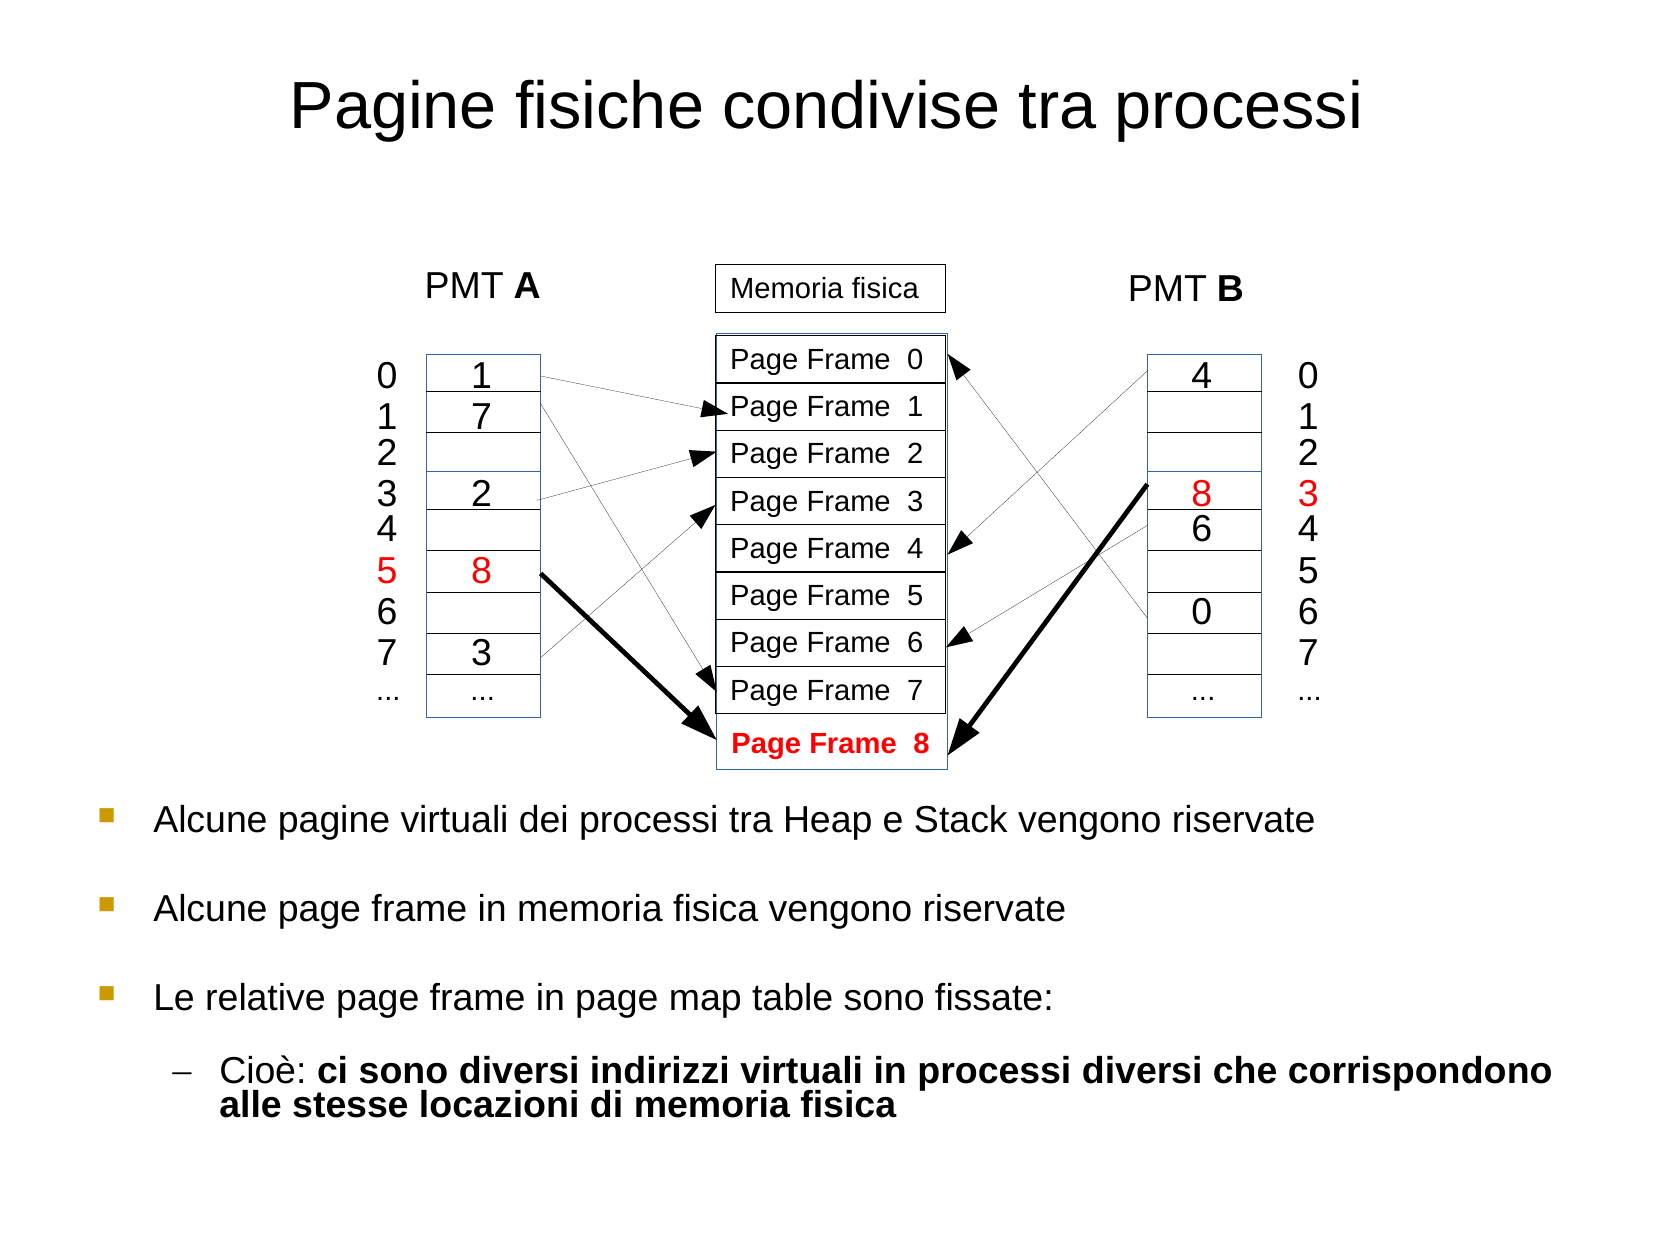

# Pagine fisiche condivise tra processi
PMT A
PMT B
Memoria fisica
Page Frame 0
1
0
4
0
Page Frame 1
7
1
1
2
2
Page Frame 2
2
3
8
3
Page Frame 3
4
6
4
Page Frame 4
8
5
5
Page Frame 5
6
0
6
Page Frame 6
3
7
7
...
Page Frame 7
...
...
...
Page Frame 8
Alcune pagine virtuali dei processi tra Heap e Stack vengono riservate
Alcune page frame in memoria fisica vengono riservate
Le relative page frame in page map table sono fissate:
Cioè: ci sono diversi indirizzi virtuali in processi diversi che corrispondono alle stesse locazioni di memoria fisica